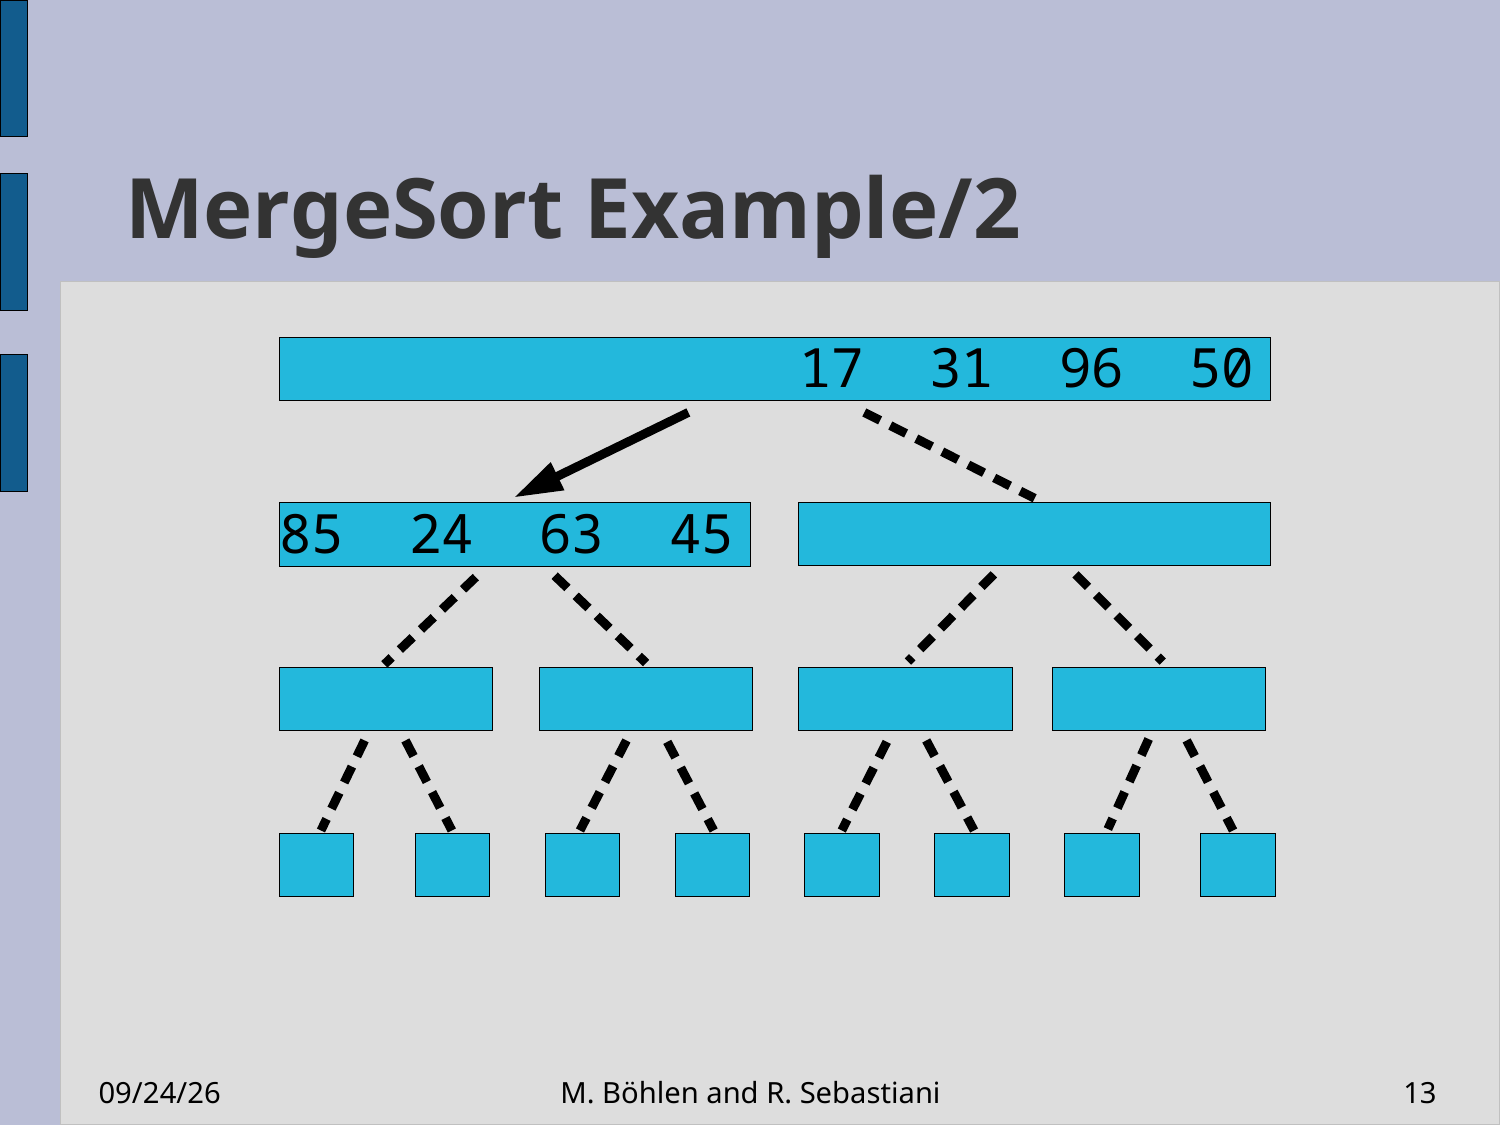

# MergeSort Example/2
 17 31 96 50
85 24 63 45
M. Böhlen and R. Sebastiani
13